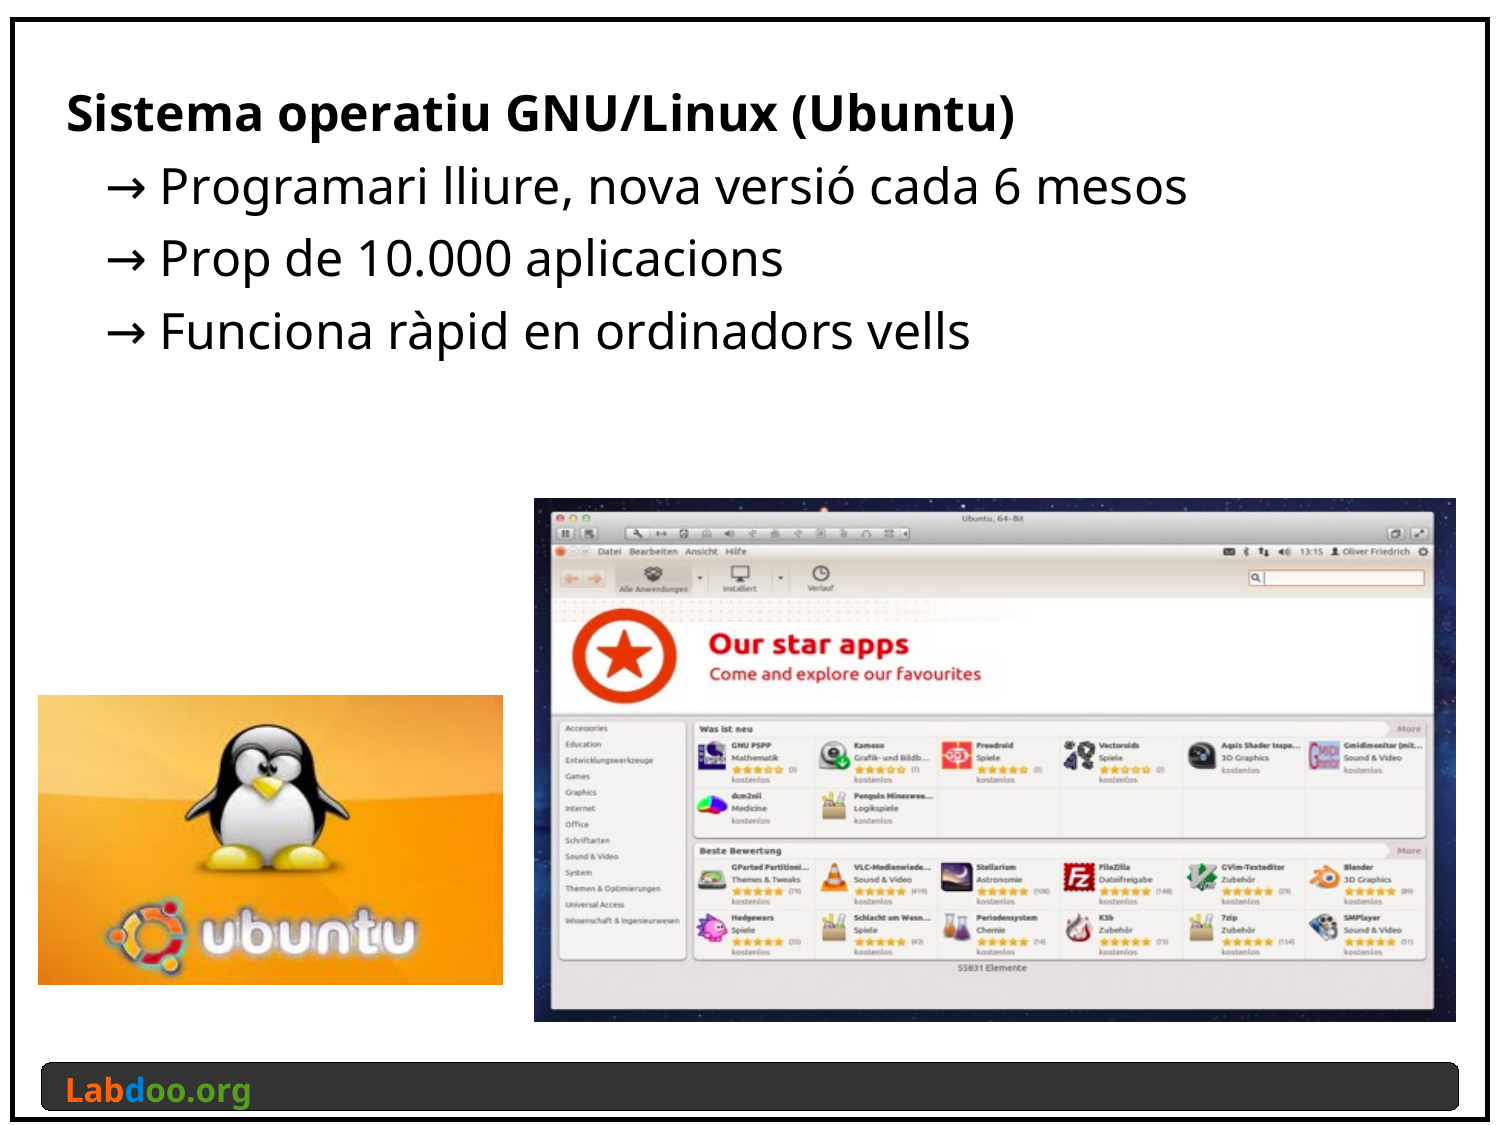

Sistema operatiu GNU/Linux (Ubuntu)
→ Programari lliure, nova versió cada 6 mesos
→ Prop de 10.000 aplicacions
→ Funciona ràpid en ordinadors vells